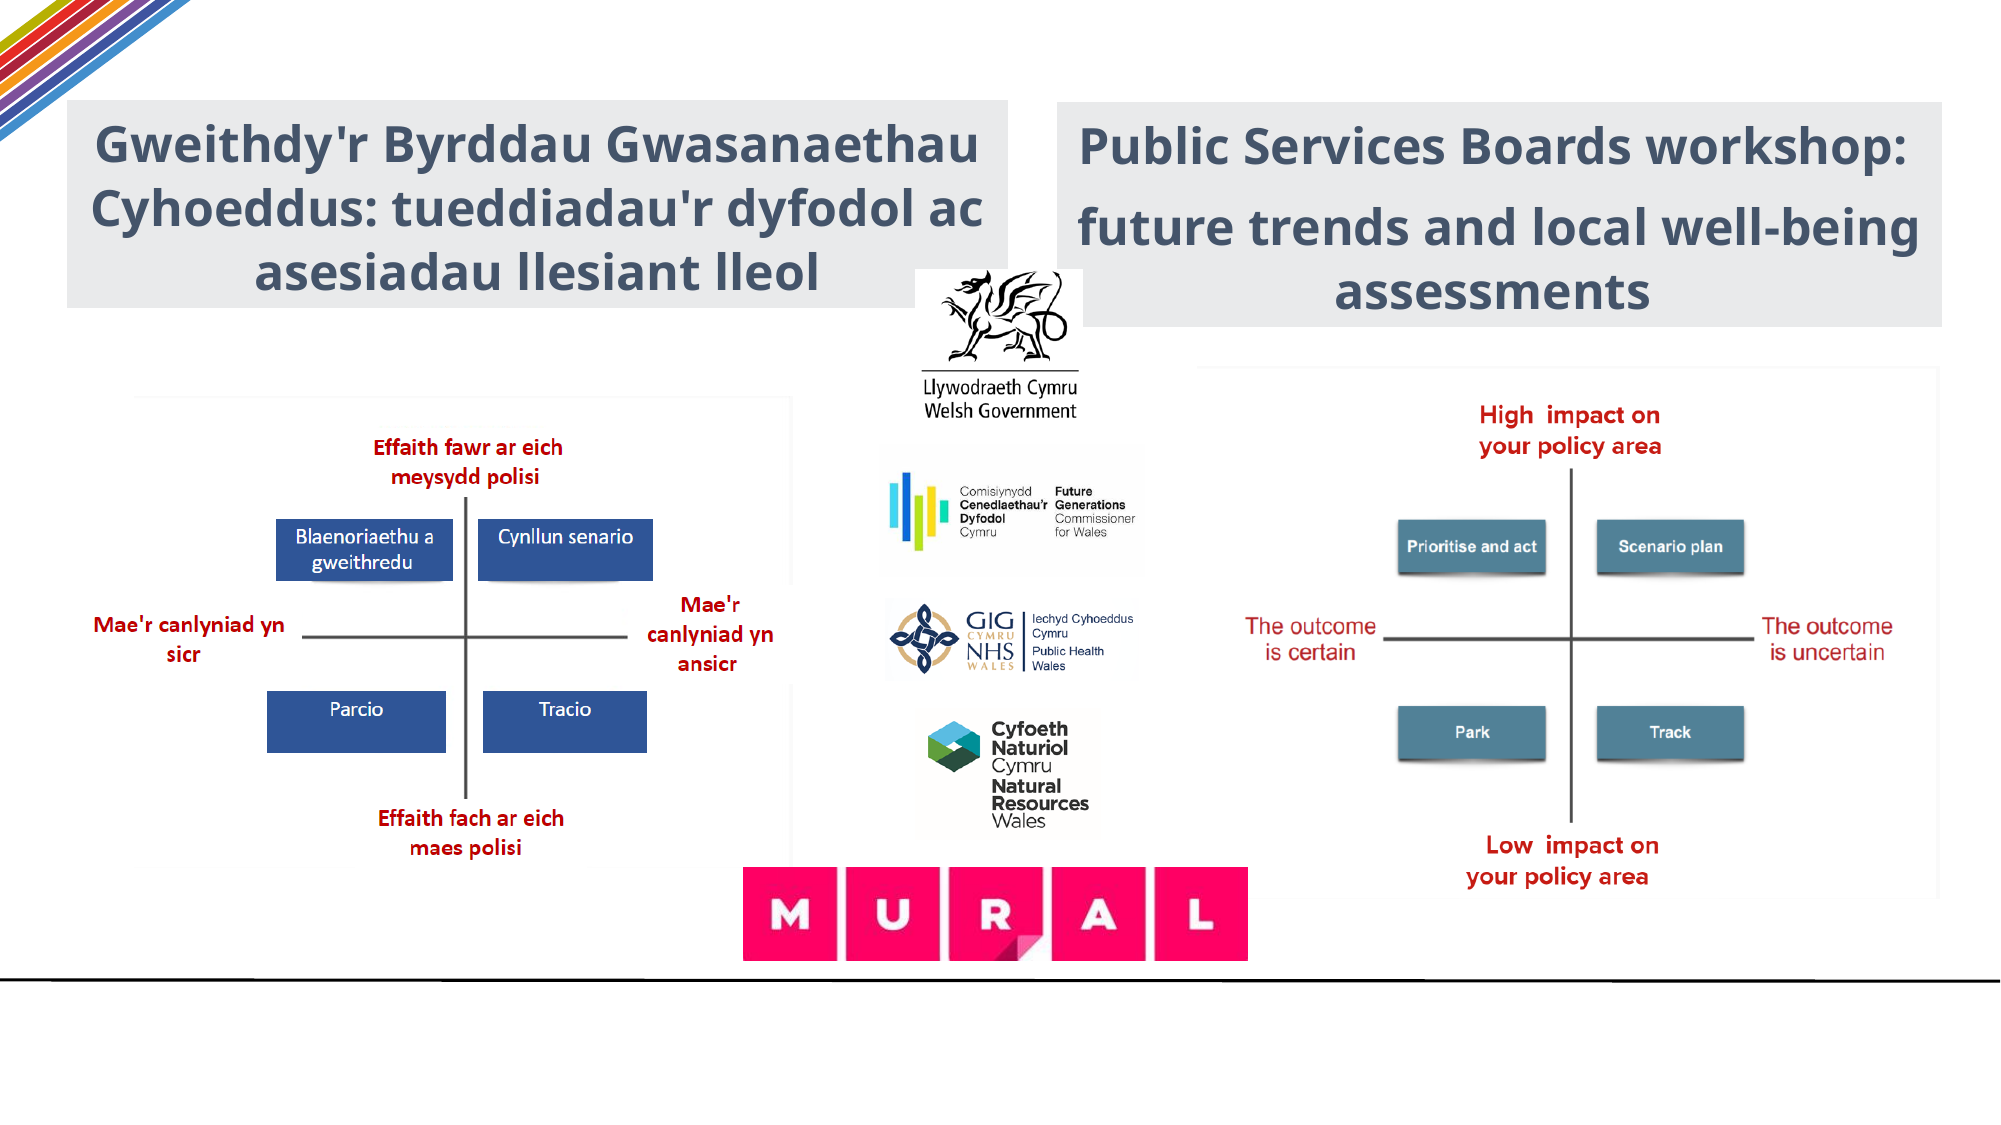

Gweithdy'r Byrddau Gwasanaethau Cyhoeddus: tueddiadau'r dyfodol ac asesiadau llesiant lleol
Public Services Boards workshop:
future trends and local well-being assessments